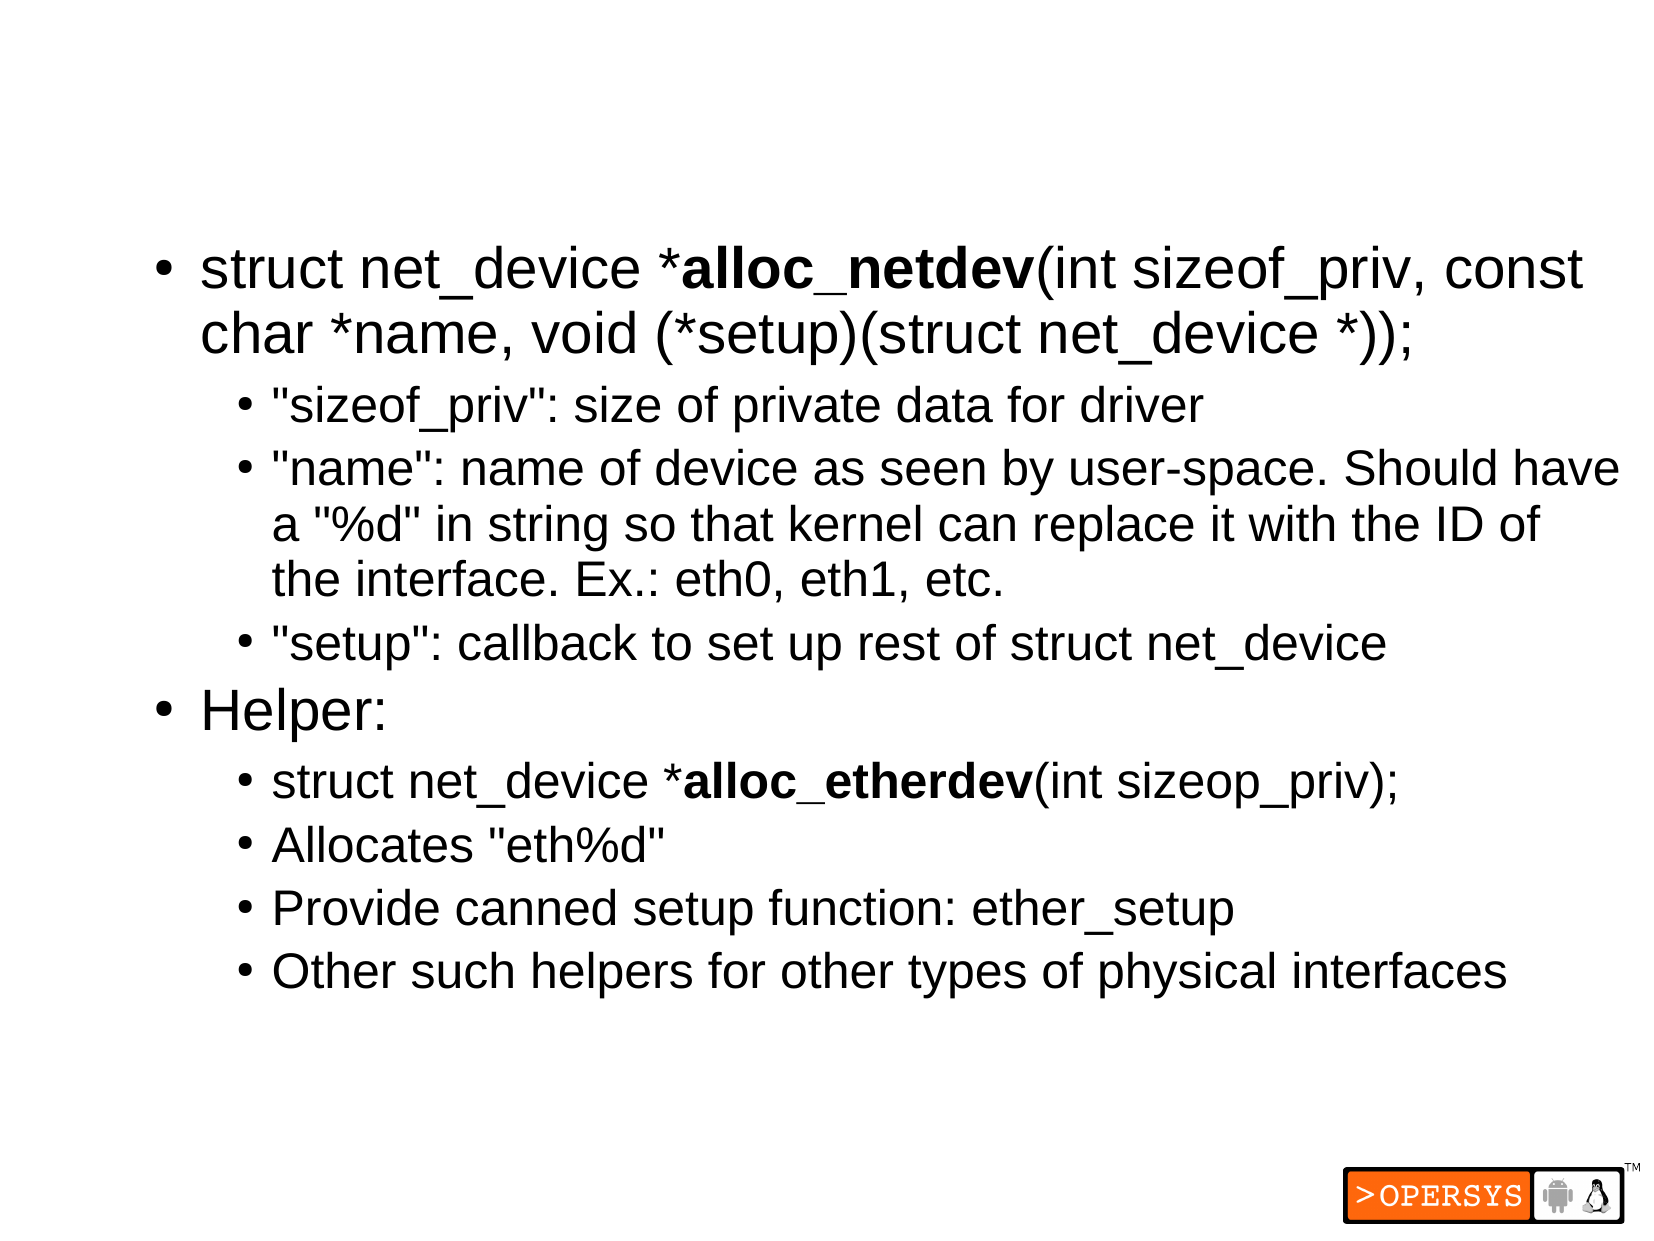

# struct net_device *alloc_netdev(int sizeof_priv, const char *name, void (*setup)(struct net_device *));
"sizeof_priv": size of private data for driver
"name": name of device as seen by user-space. Should have a "%d" in string so that kernel can replace it with the ID of the interface. Ex.: eth0, eth1, etc.
"setup": callback to set up rest of struct net_device
Helper:
struct net_device *alloc_etherdev(int sizeop_priv);
Allocates "eth%d"
Provide canned setup function: ether_setup
Other such helpers for other types of physical interfaces